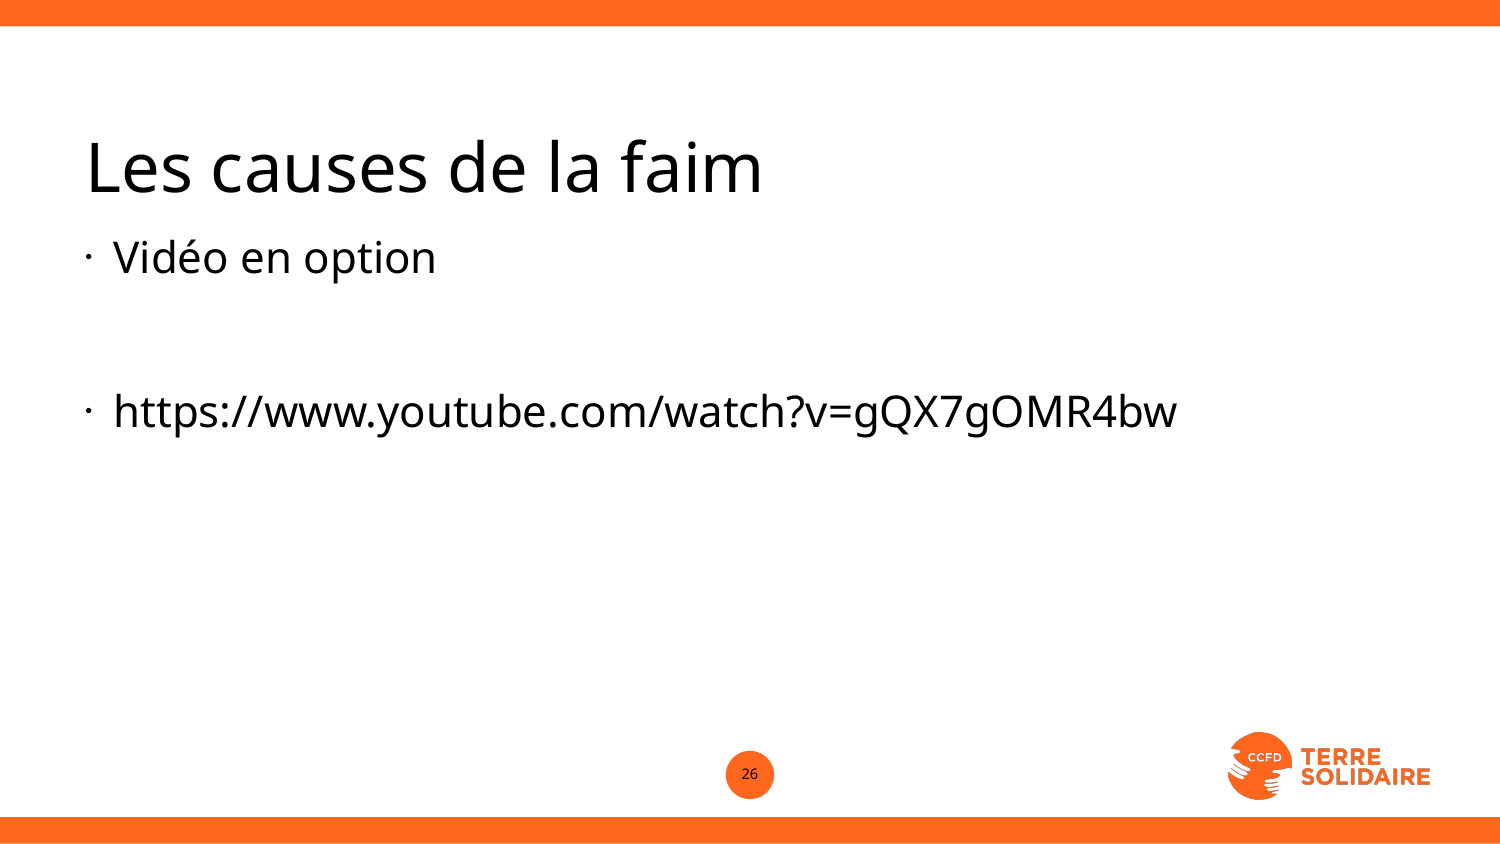

# Les causes de la faim
Vidéo en option
https://www.youtube.com/watch?v=gQX7gOMR4bw